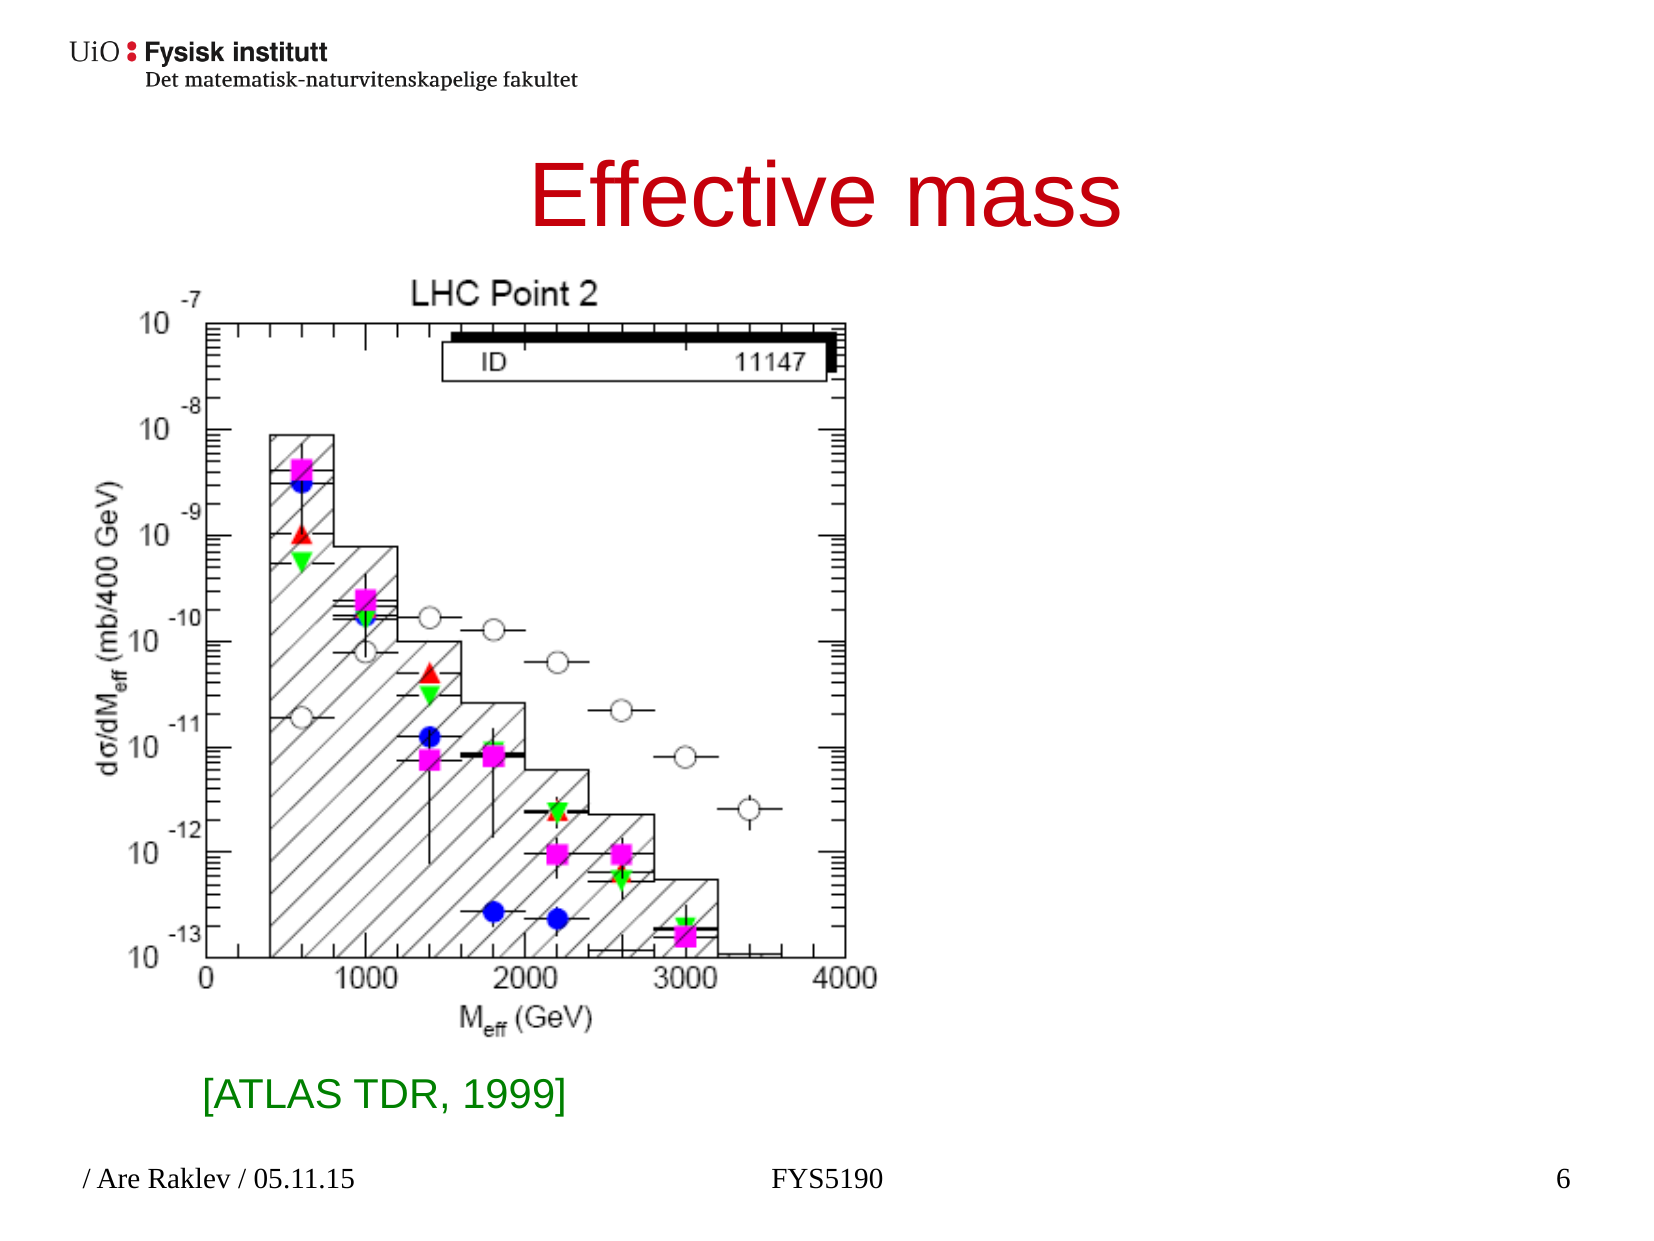

# Effective mass
[ATLAS TDR, 1999]
/ Are Raklev / 05.11.15
FYS5190
6